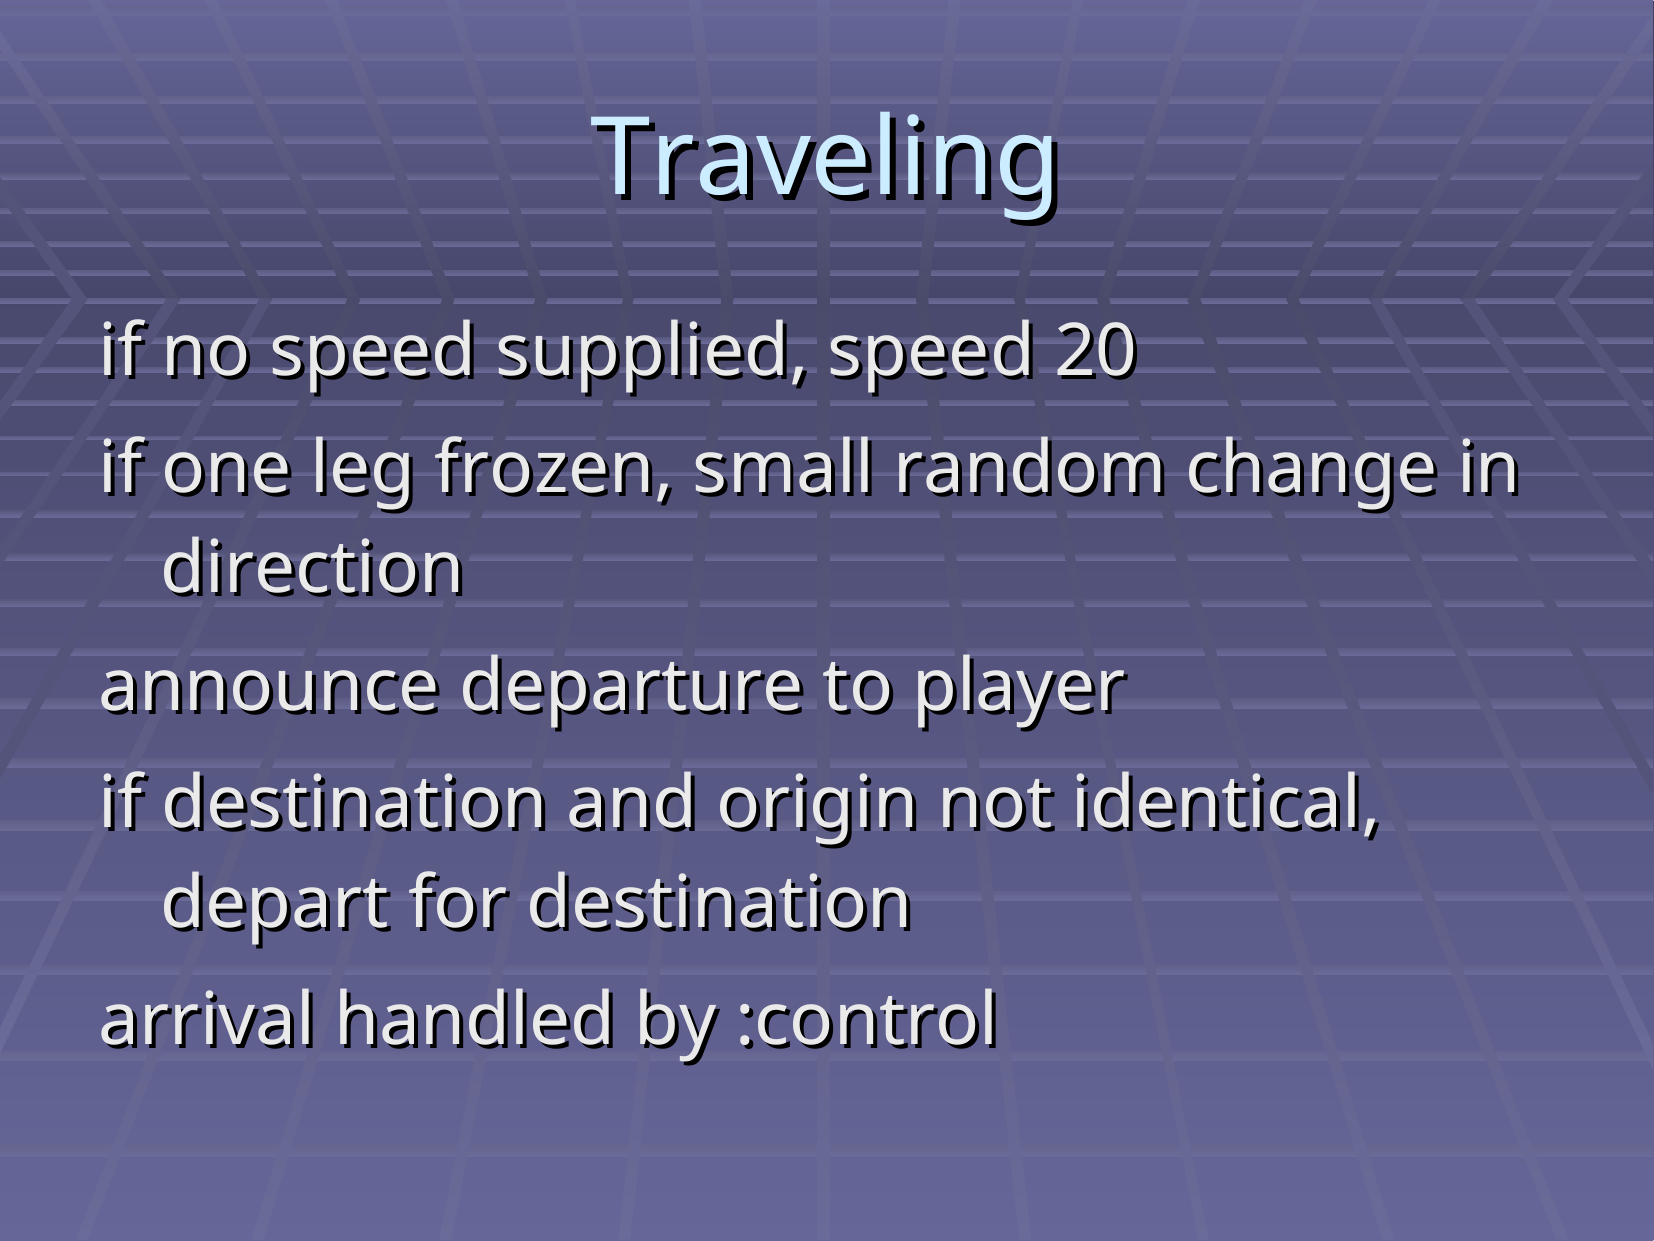

# Traveling
if no speed supplied, speed 20
if one leg frozen, small random change in direction
announce departure to player
if destination and origin not identical, depart for destination
arrival handled by :control